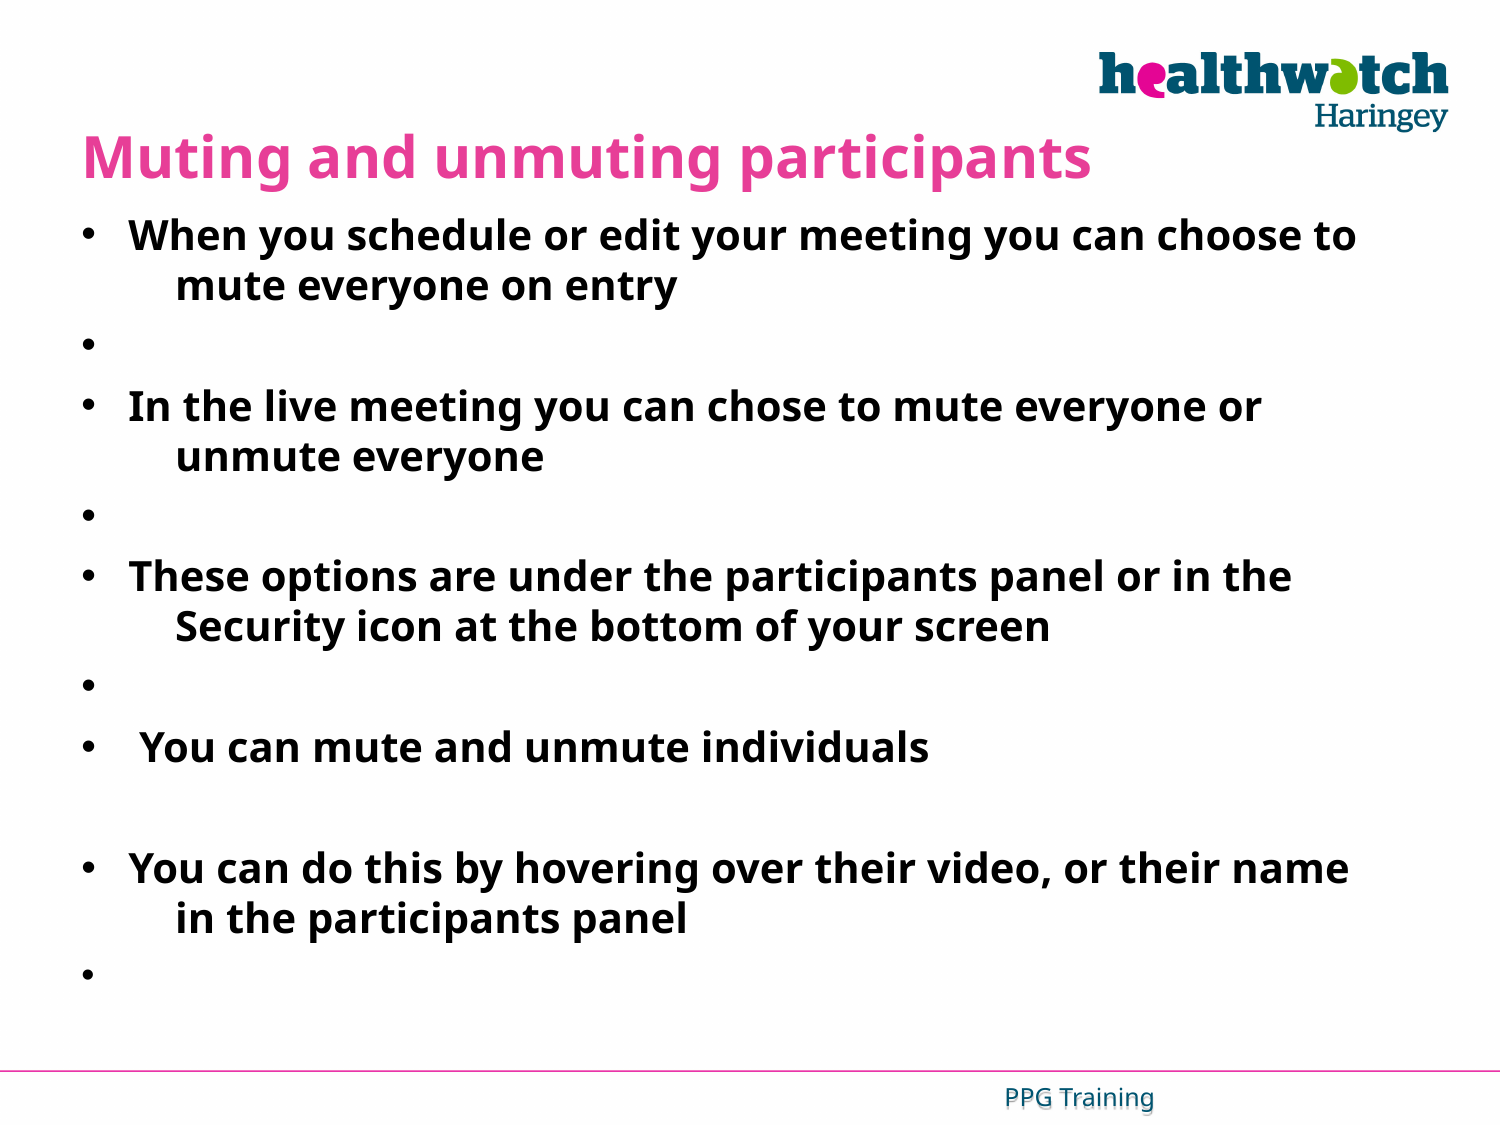

Muting and unmuting participants
When you schedule or edit your meeting you can choose to mute everyone on entry
In the live meeting you can chose to mute everyone or unmute everyone
These options are under the participants panel or in the Security icon at the bottom of your screen
 You can mute and unmute individuals
You can do this by hovering over their video, or their name in the participants panel